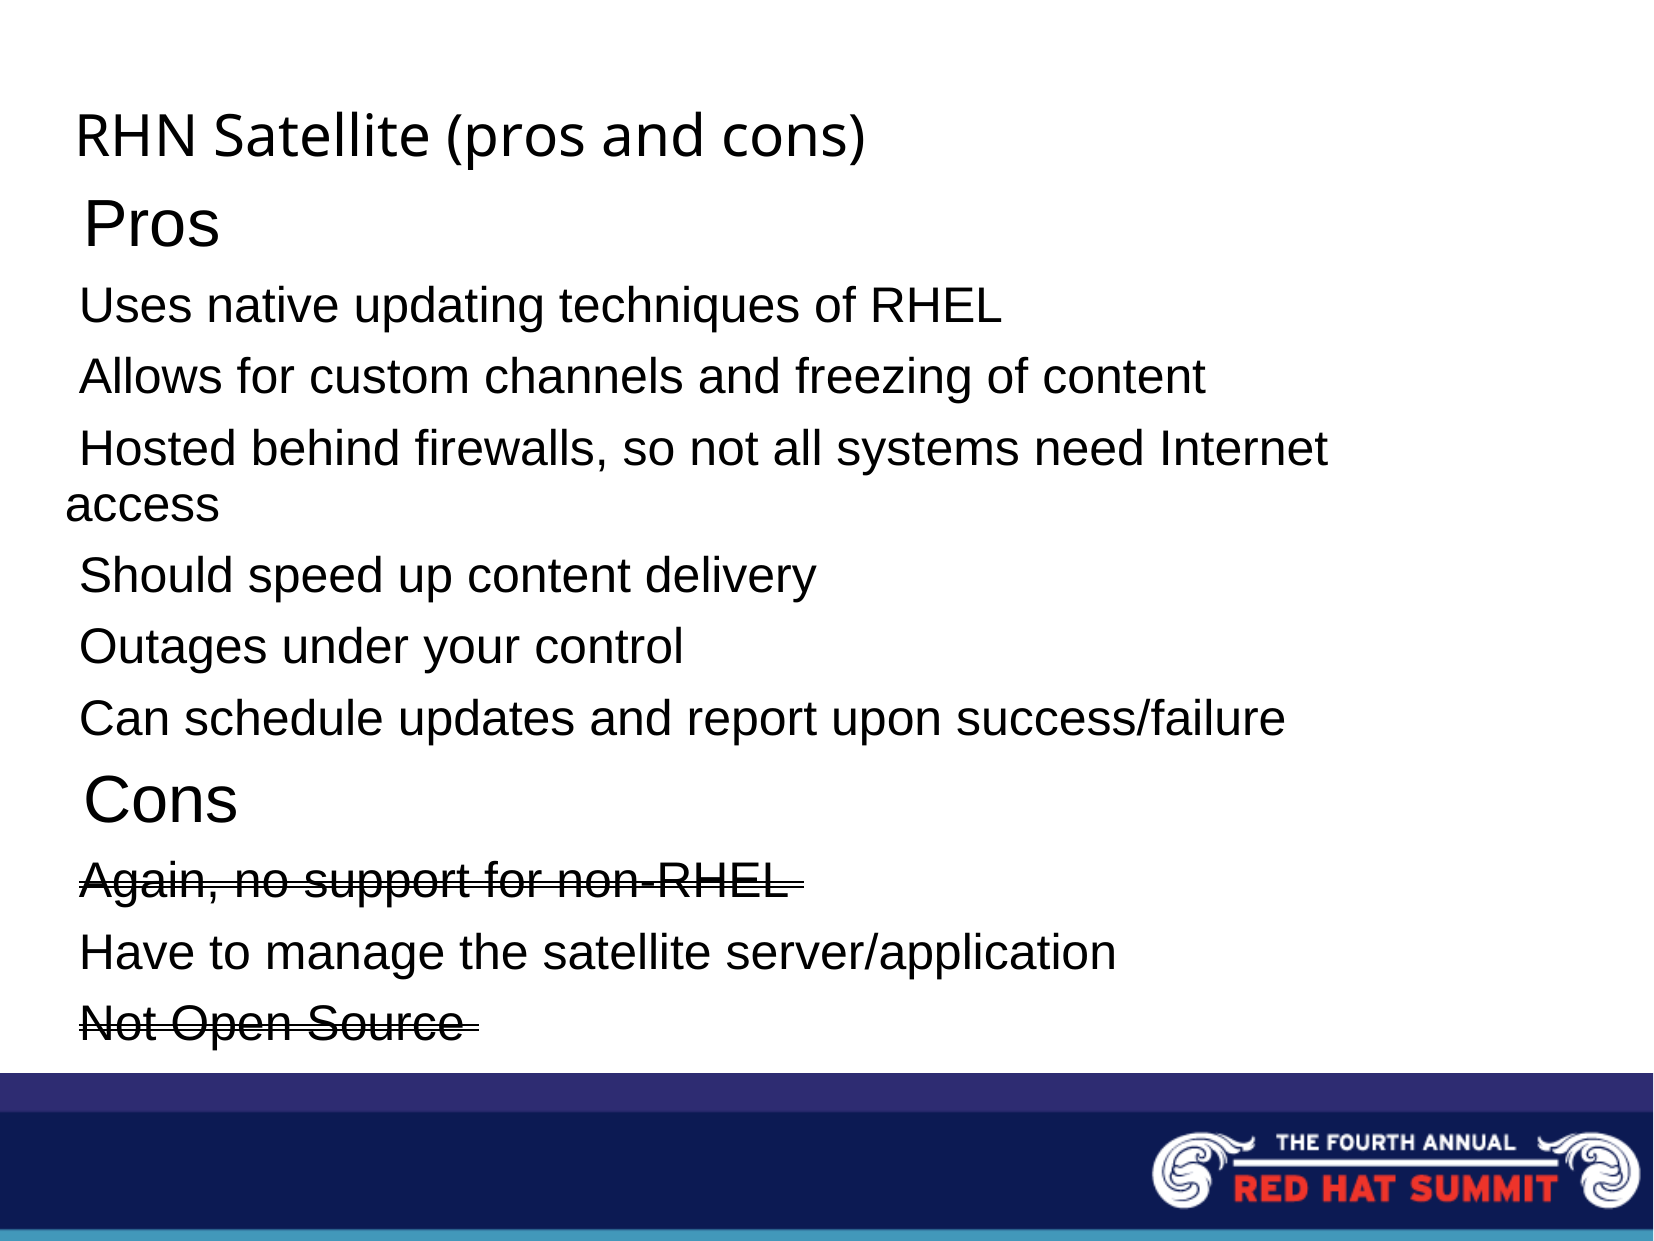

# RHN Satellite (pros and cons)
 Pros
 Uses native updating techniques of RHEL
 Allows for custom channels and freezing of content
 Hosted behind firewalls, so not all systems need Internet access
 Should speed up content delivery
 Outages under your control
 Can schedule updates and report upon success/failure
 Cons
 Again, no support for non-RHEL
 Have to manage the satellite server/application
 Not Open Source